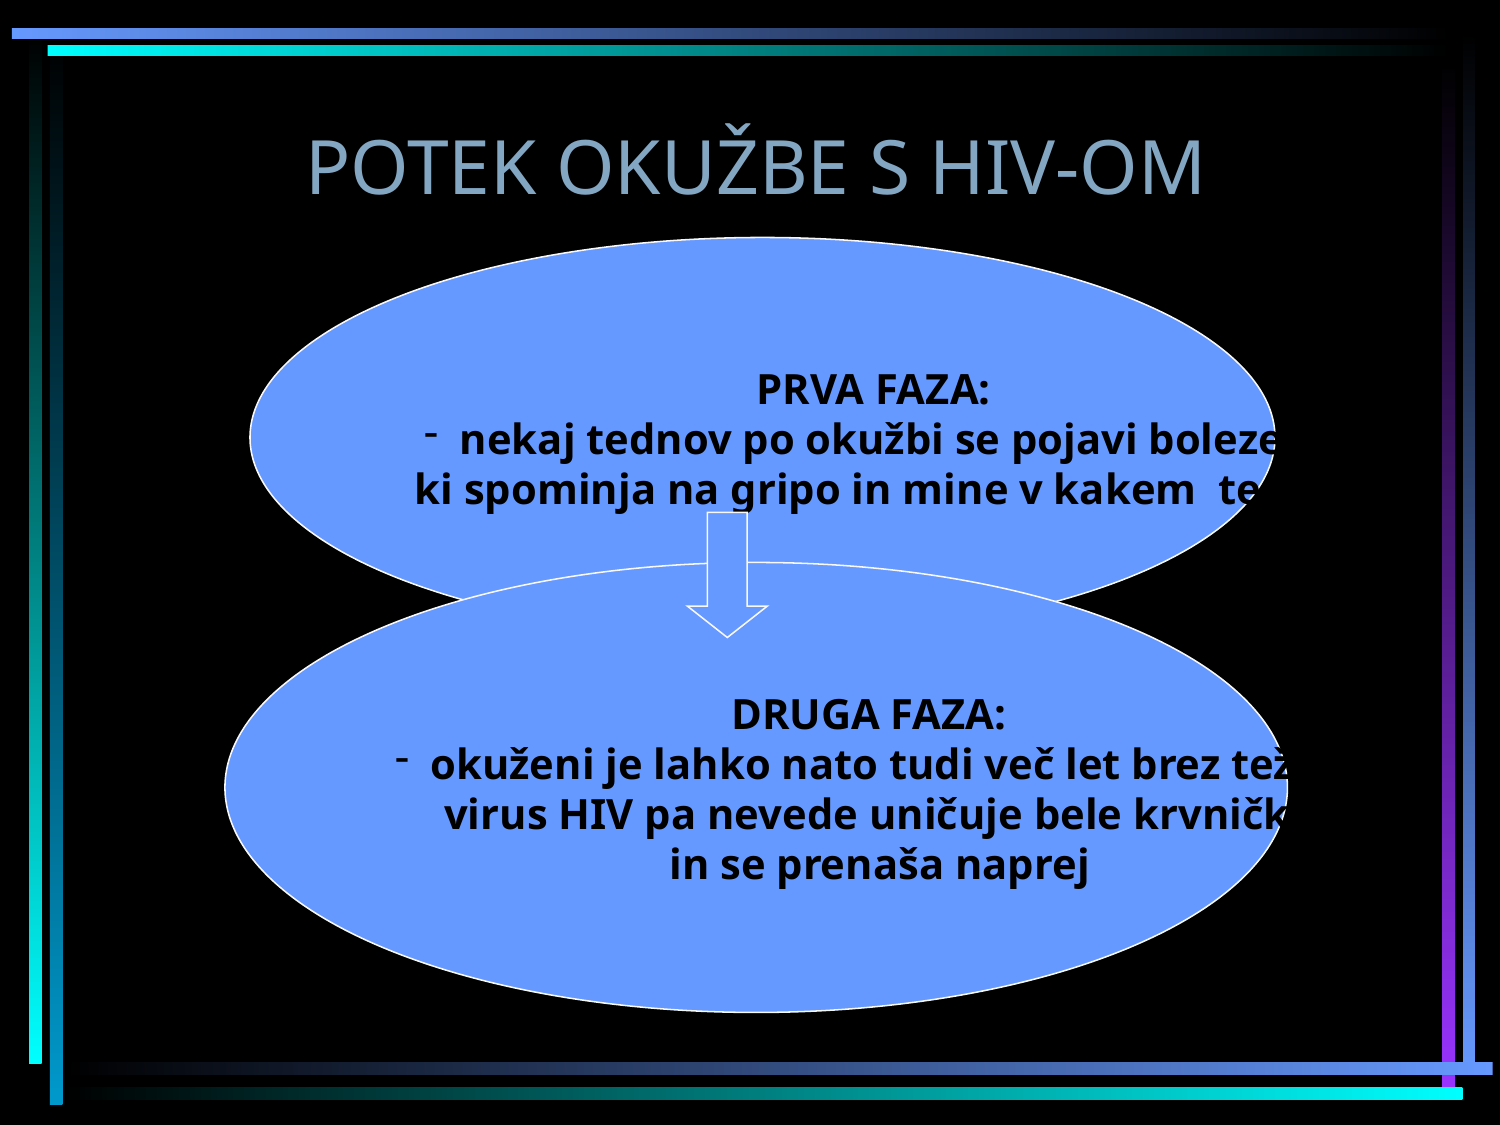

POTEK OKUŽBE S HIV-OM
PRVA FAZA:
nekaj tednov po okužbi se pojavi bolezen,
ki spominja na gripo in mine v kakem tednu
DRUGA FAZA:
okuženi je lahko nato tudi več let brez težav,
 virus HIV pa nevede uničuje bele krvničke
 in se prenaša naprej